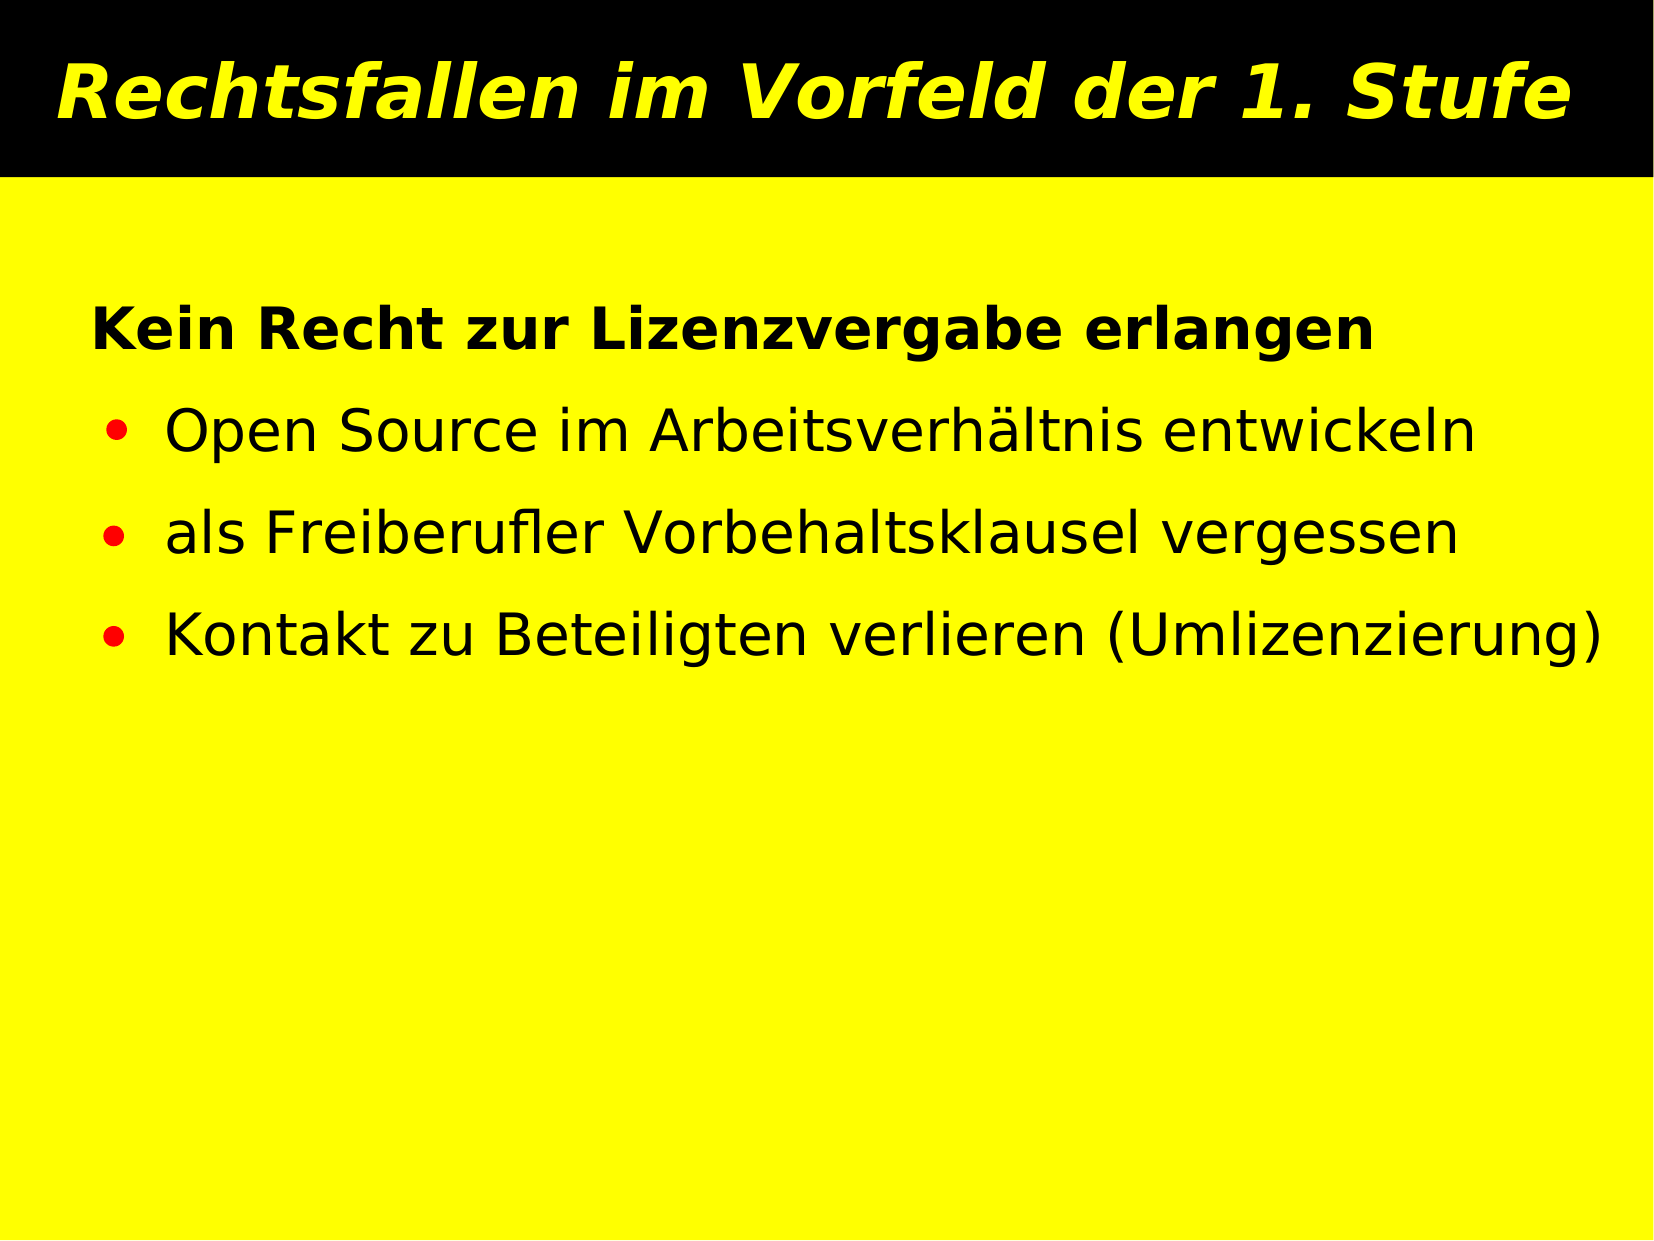

Rechtsfallen im Vorfeld der 1. Stufe
Kein Recht zur Lizenzvergabe erlangen
	Open Source im Arbeitsverhältnis entwickeln
	als Freiberufler Vorbehaltsklausel vergessen
	Kontakt zu Beteiligten verlieren (Umlizenzierung)